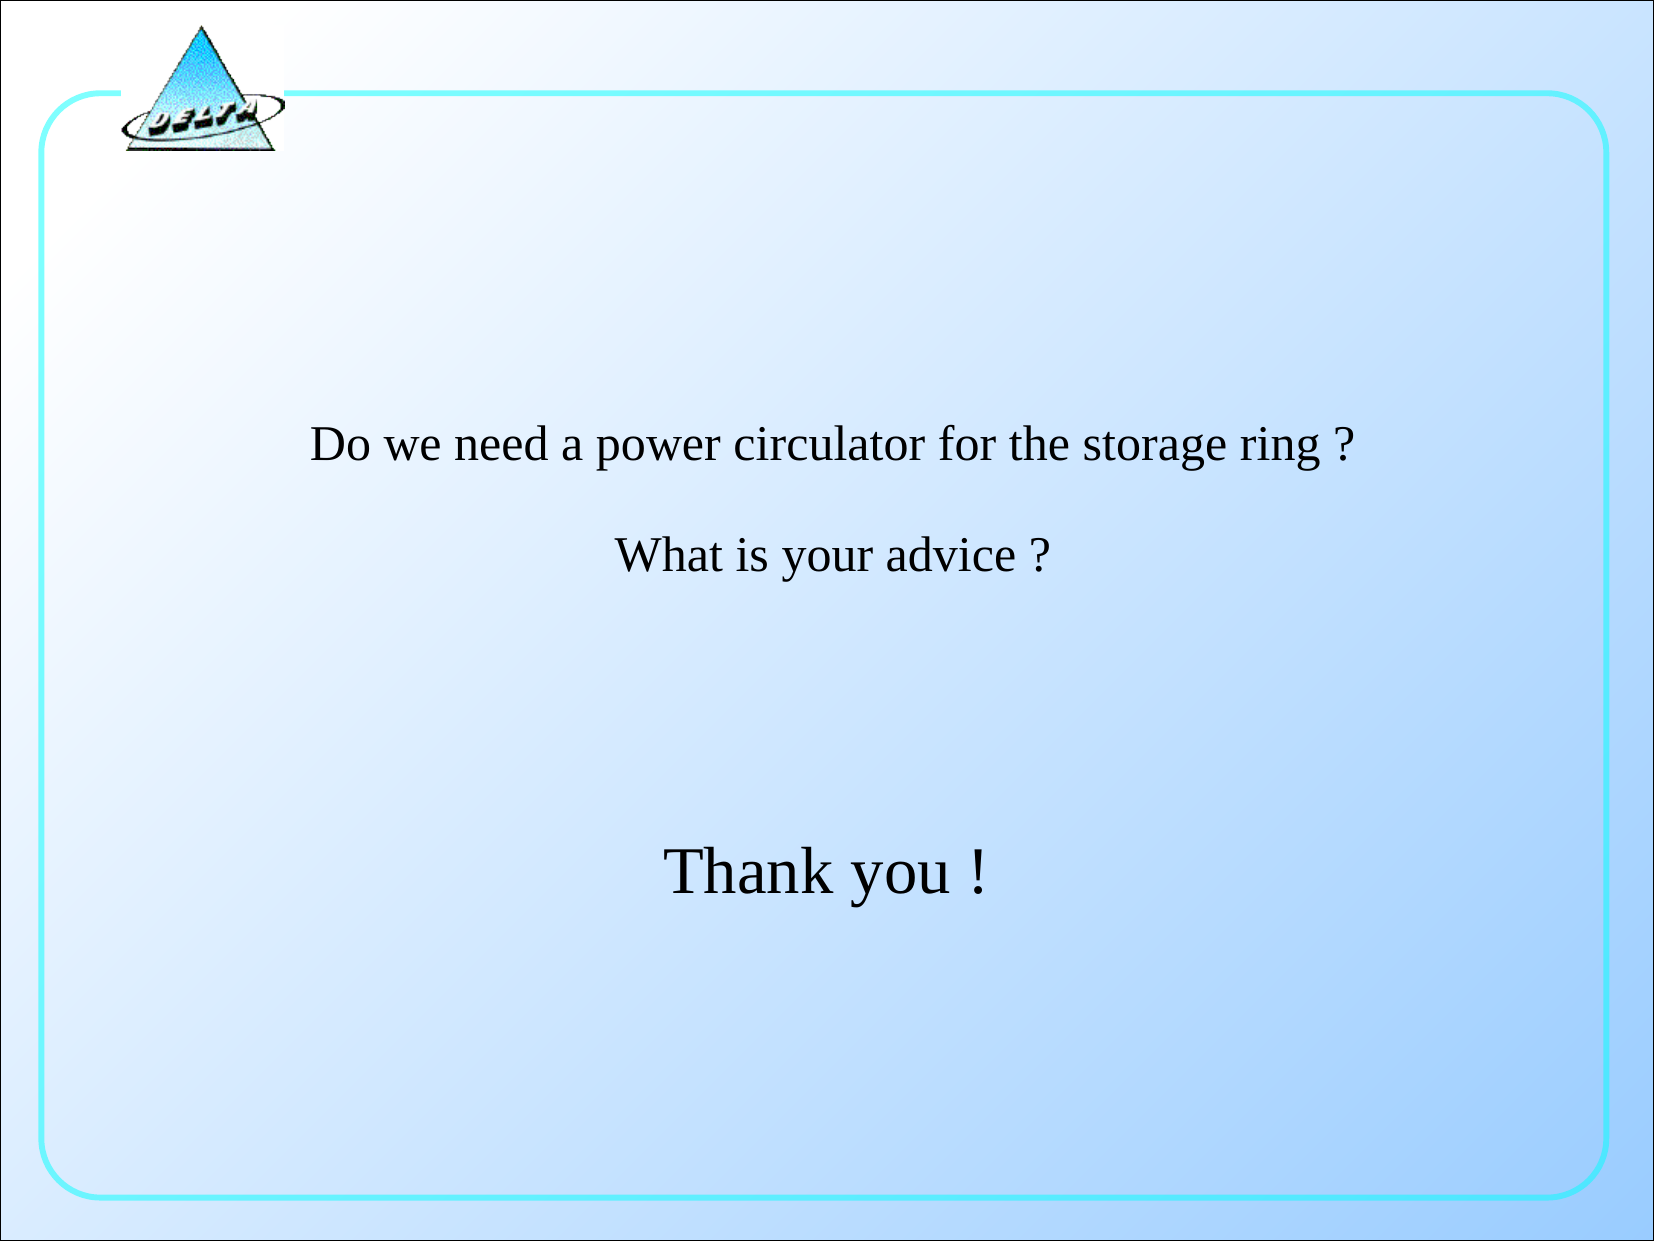

Do we need a power circulator for the storage ring ?
What is your advice ?
Thank you !